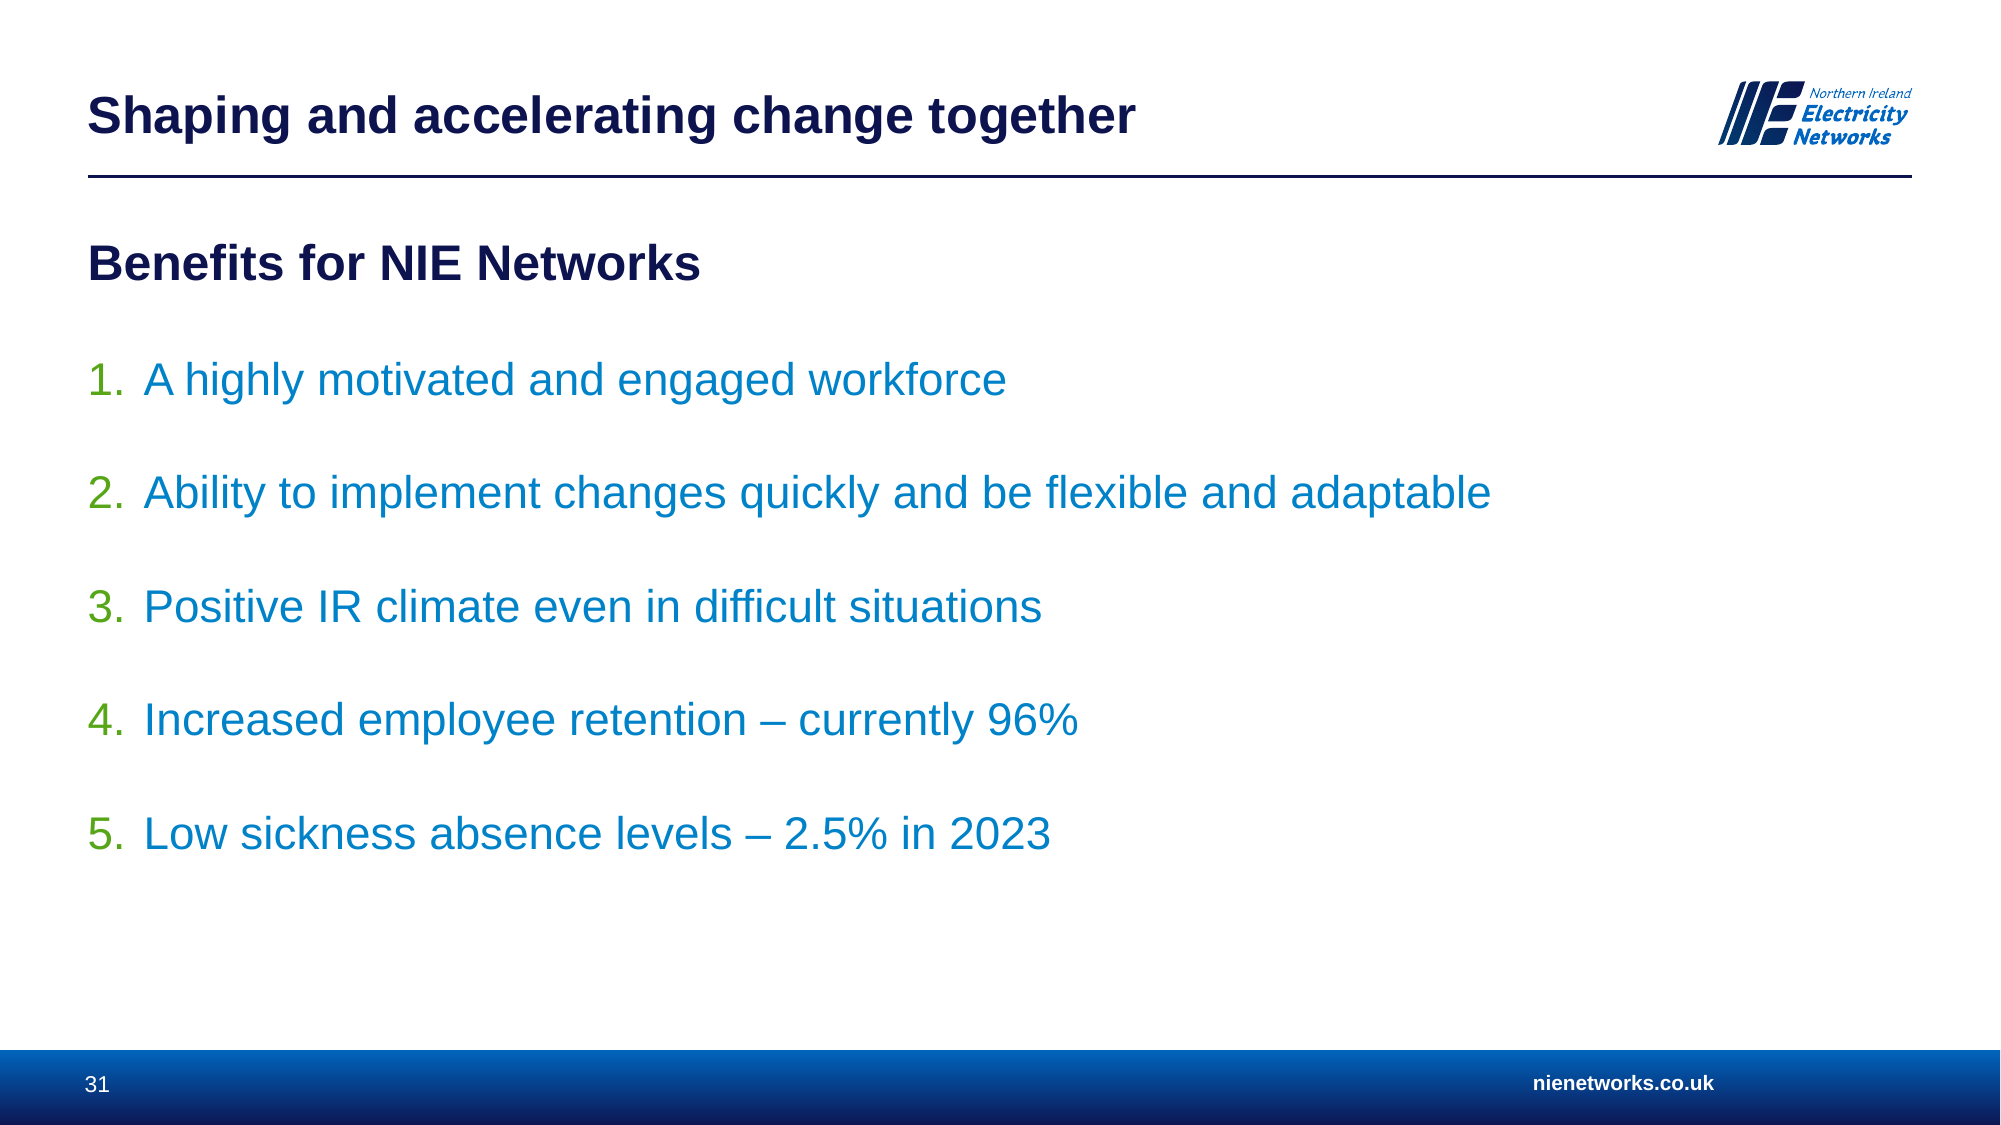

# Shaping and accelerating change together
Benefits for NIE Networks
A highly motivated and engaged workforce
Ability to implement changes quickly and be flexible and adaptable
Positive IR climate even in difficult situations
Increased employee retention – currently 96%
Low sickness absence levels – 2.5% in 2023